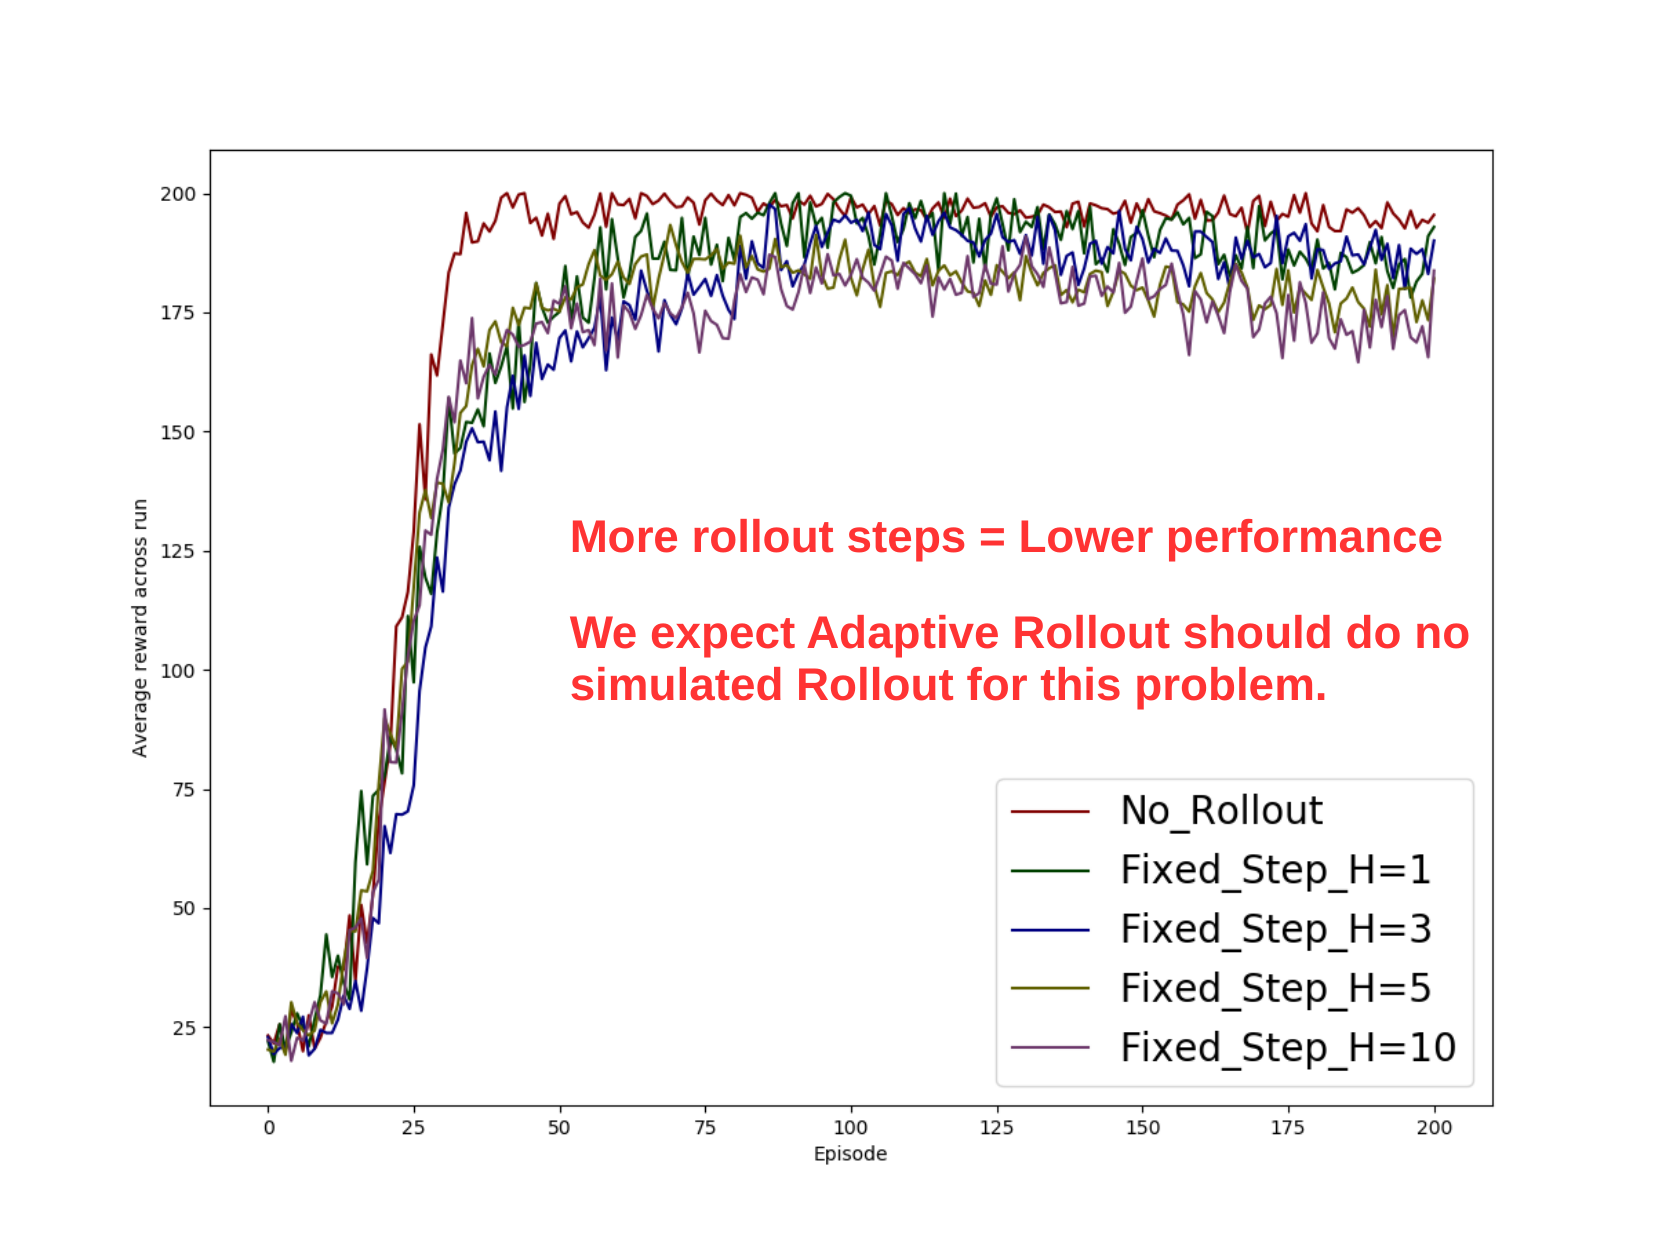

#
More rollout steps = Lower performance
We expect Adaptive Rollout should do no simulated Rollout for this problem.
13